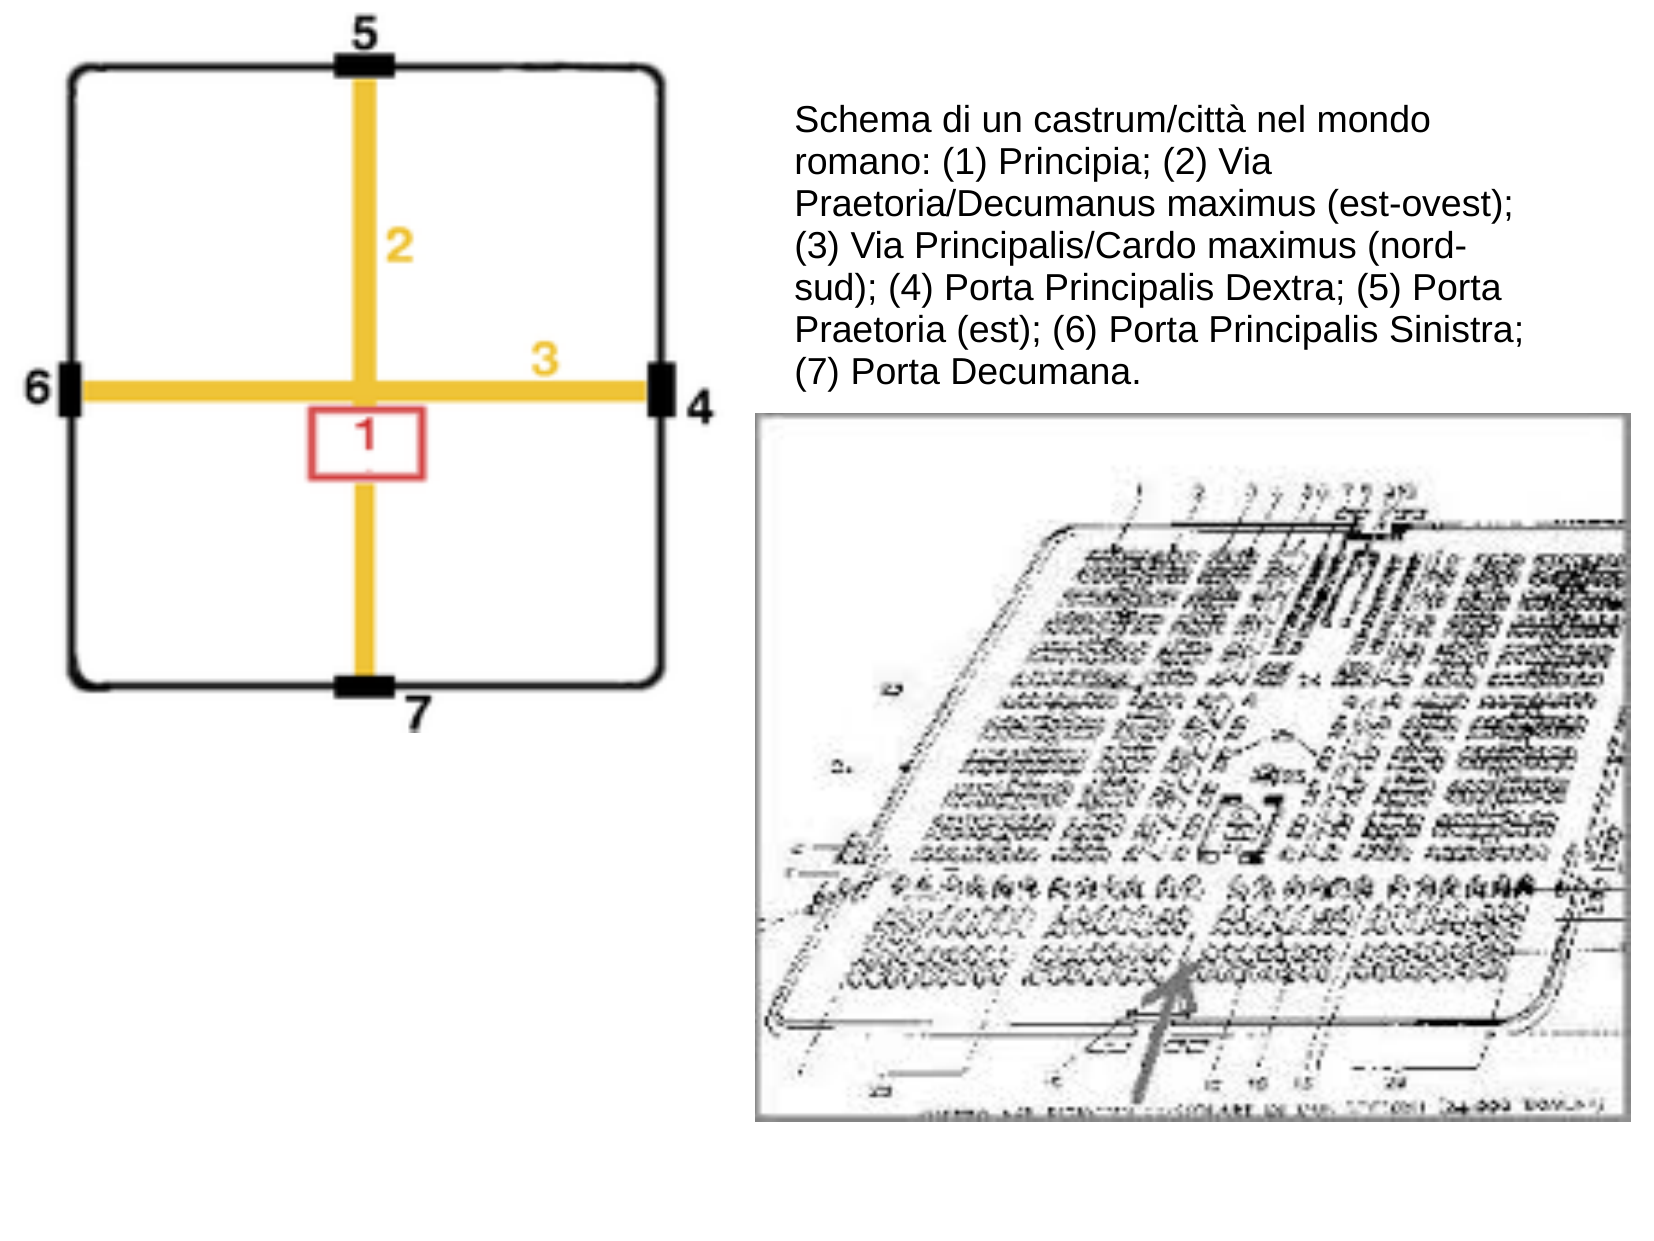

Schema di un castrum/città nel mondo romano: (1) Principia; (2) Via Praetoria/Decumanus maximus (est-ovest); (3) Via Principalis/Cardo maximus (nord-sud); (4) Porta Principalis Dextra; (5) Porta Praetoria (est); (6) Porta Principalis Sinistra; (7) Porta Decumana.